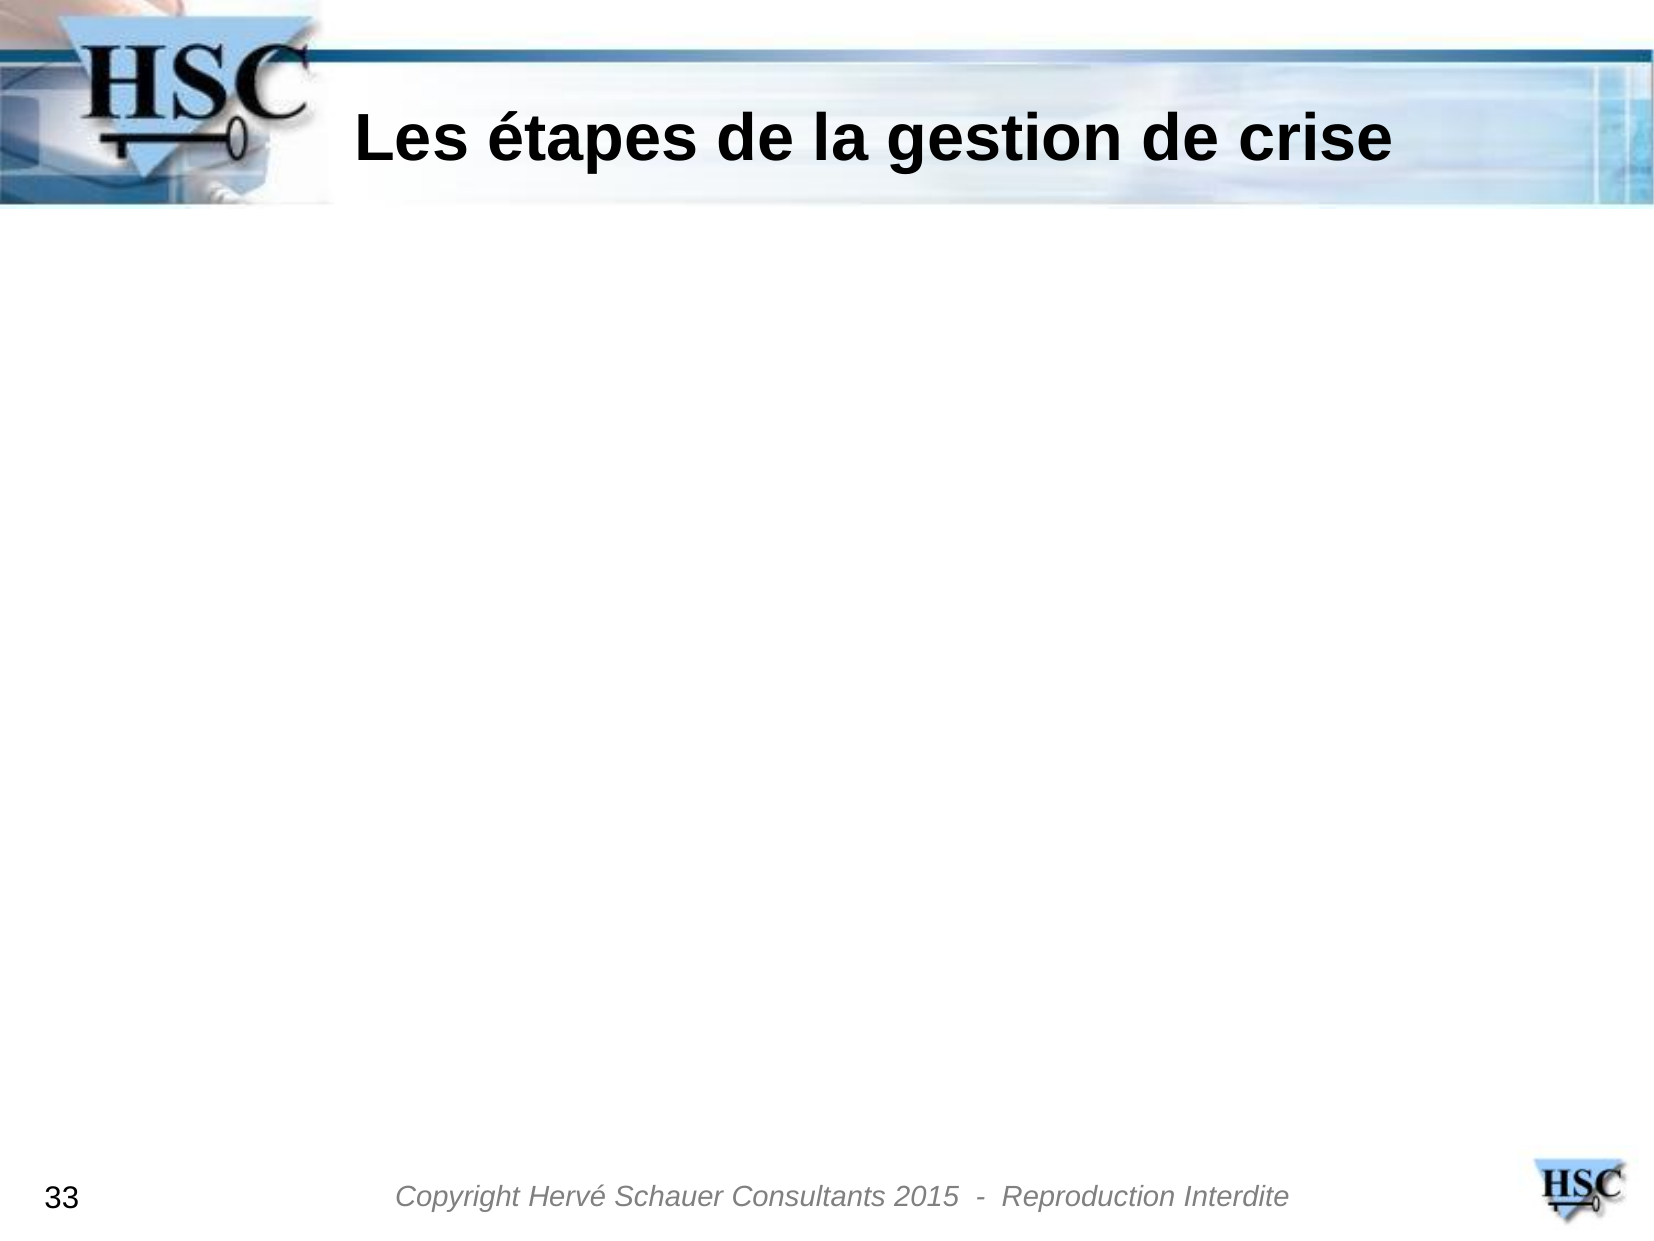

# Les étapes de la gestion de crise